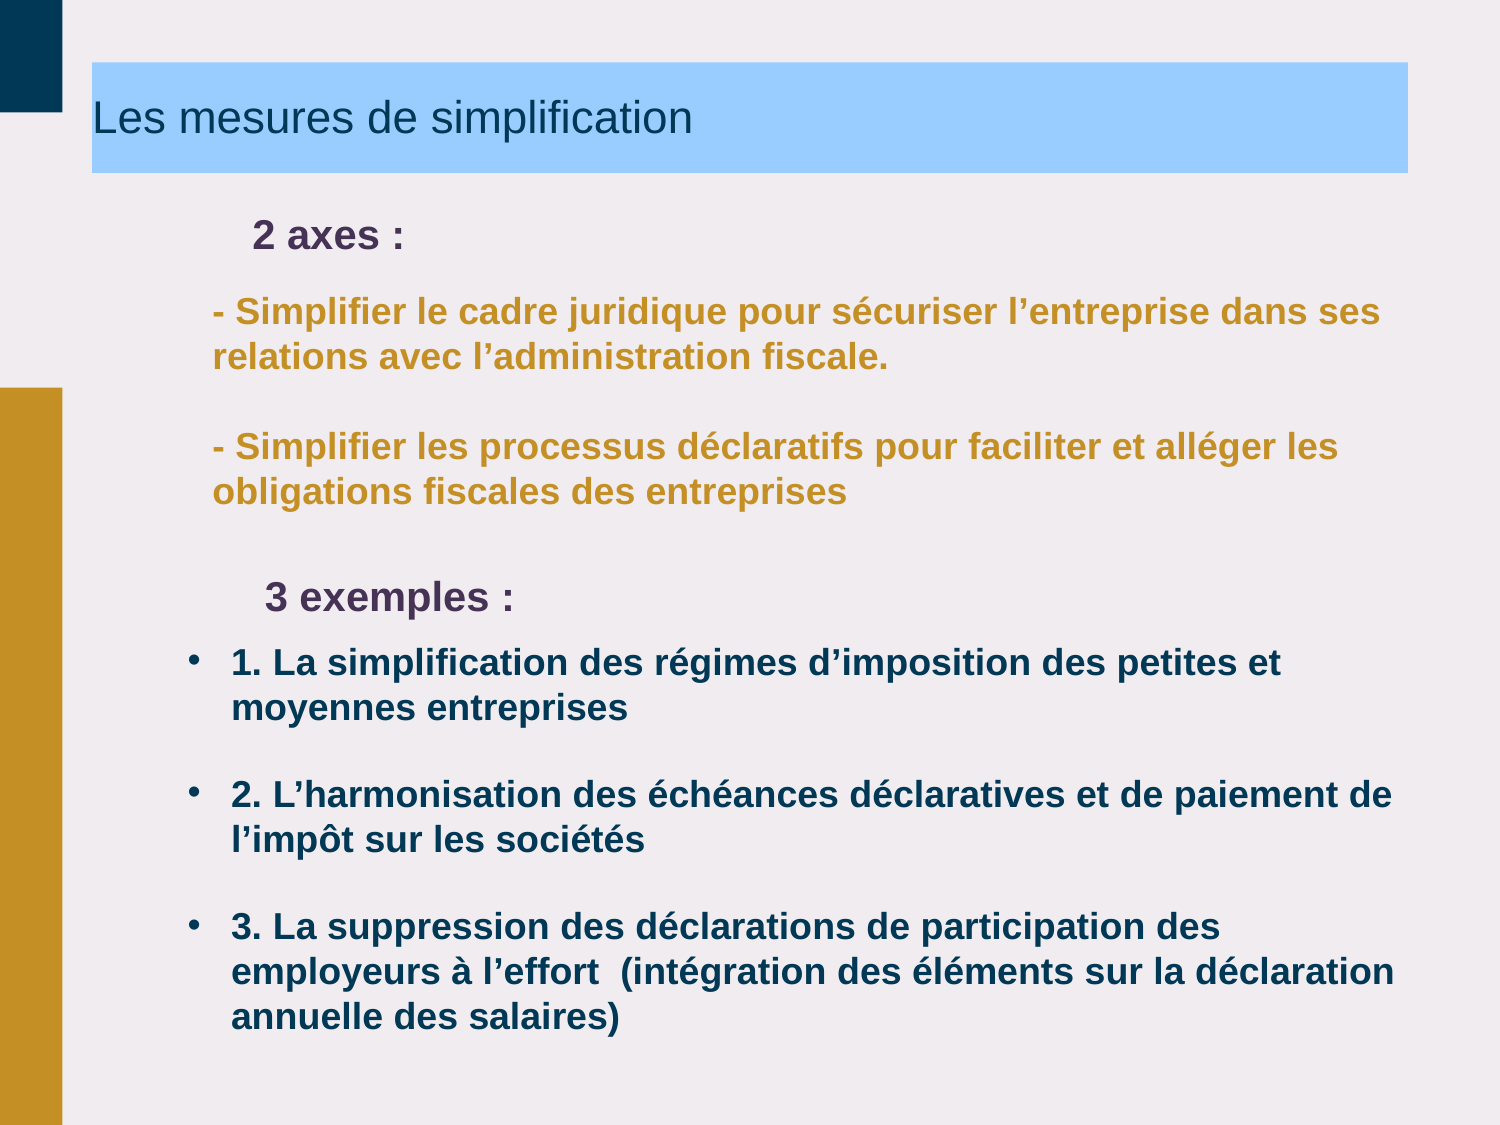

Les mesures de simplification
2 axes :
- Simplifier le cadre juridique pour sécuriser l’entreprise dans ses relations avec l’administration fiscale.
- Simplifier les processus déclaratifs pour faciliter et alléger les obligations fiscales des entreprises
3 exemples :
# 1. La simplification des régimes d’imposition des petites et moyennes entreprises
2. L’harmonisation des échéances déclaratives et de paiement de l’impôt sur les sociétés
3. La suppression des déclarations de participation des employeurs à l’effort (intégration des éléments sur la déclaration annuelle des salaires)